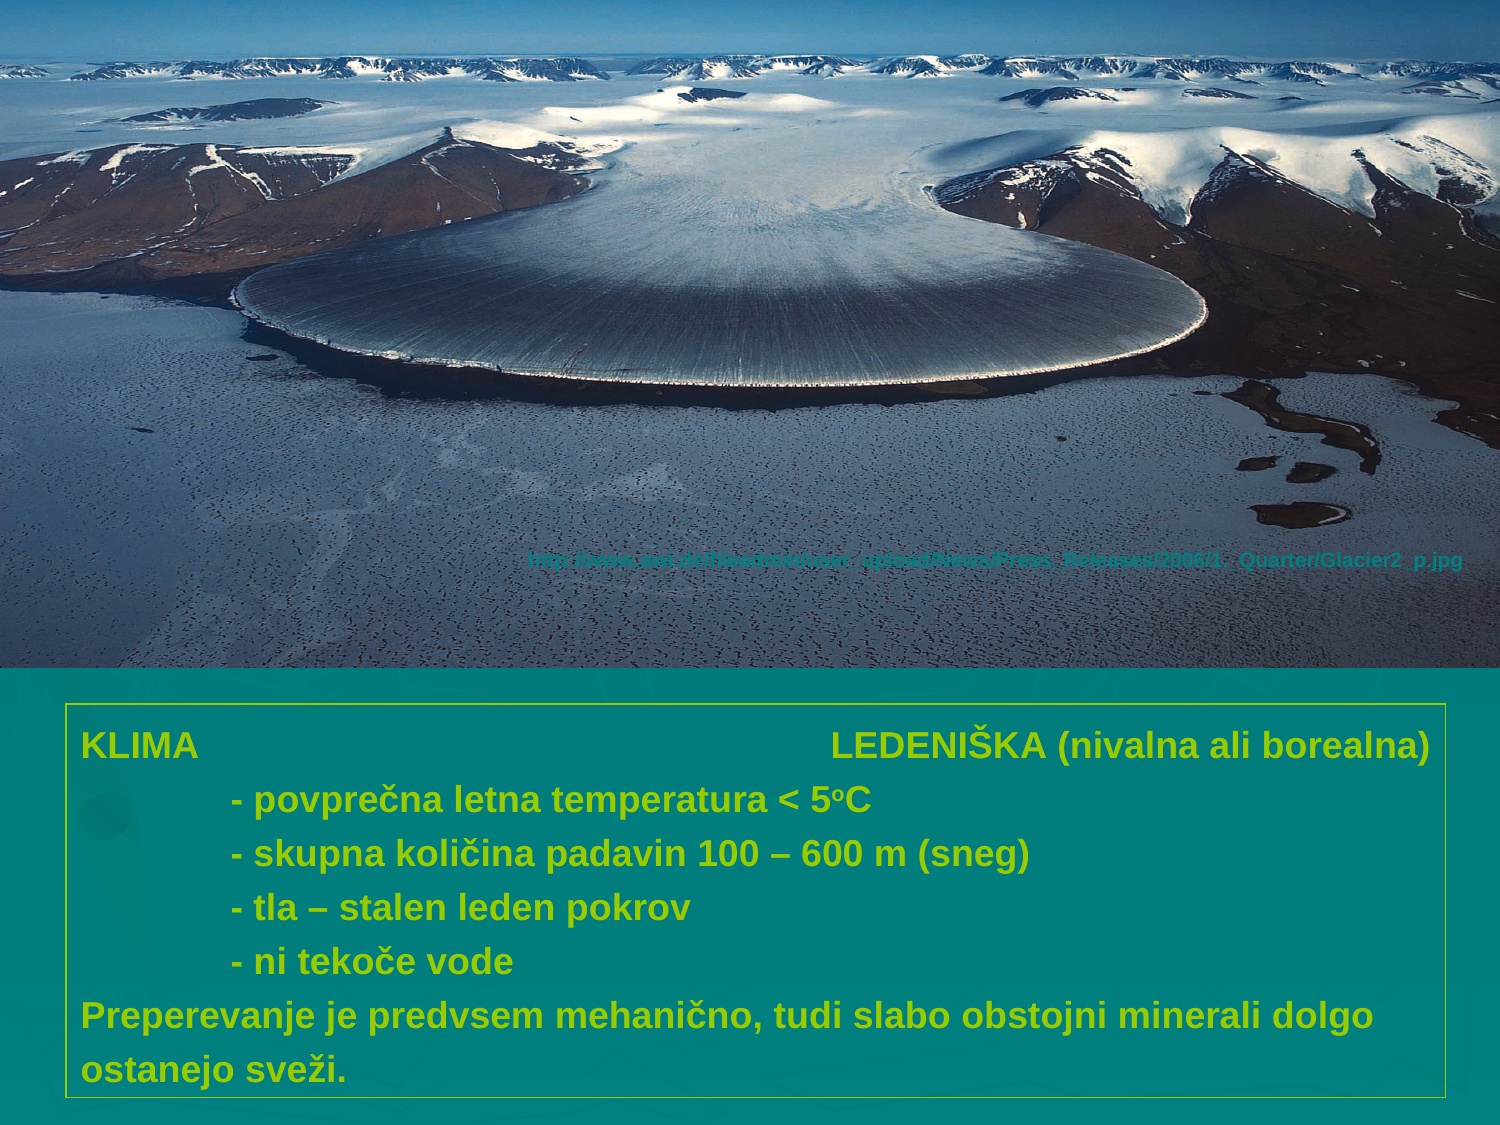

http://www.awi.de/fileadmin/user_upload/News/Press_Releases/2006/1._Quarter/Glacier2_p.jpg
KLIMA					LEDENIŠKA (nivalna ali borealna)
	- povprečna letna temperatura < 5oC
	- skupna količina padavin 100 – 600 m (sneg)
	- tla – stalen leden pokrov
	- ni tekoče vode
Preperevanje je predvsem mehanično, tudi slabo obstojni minerali dolgo
ostanejo sveži.